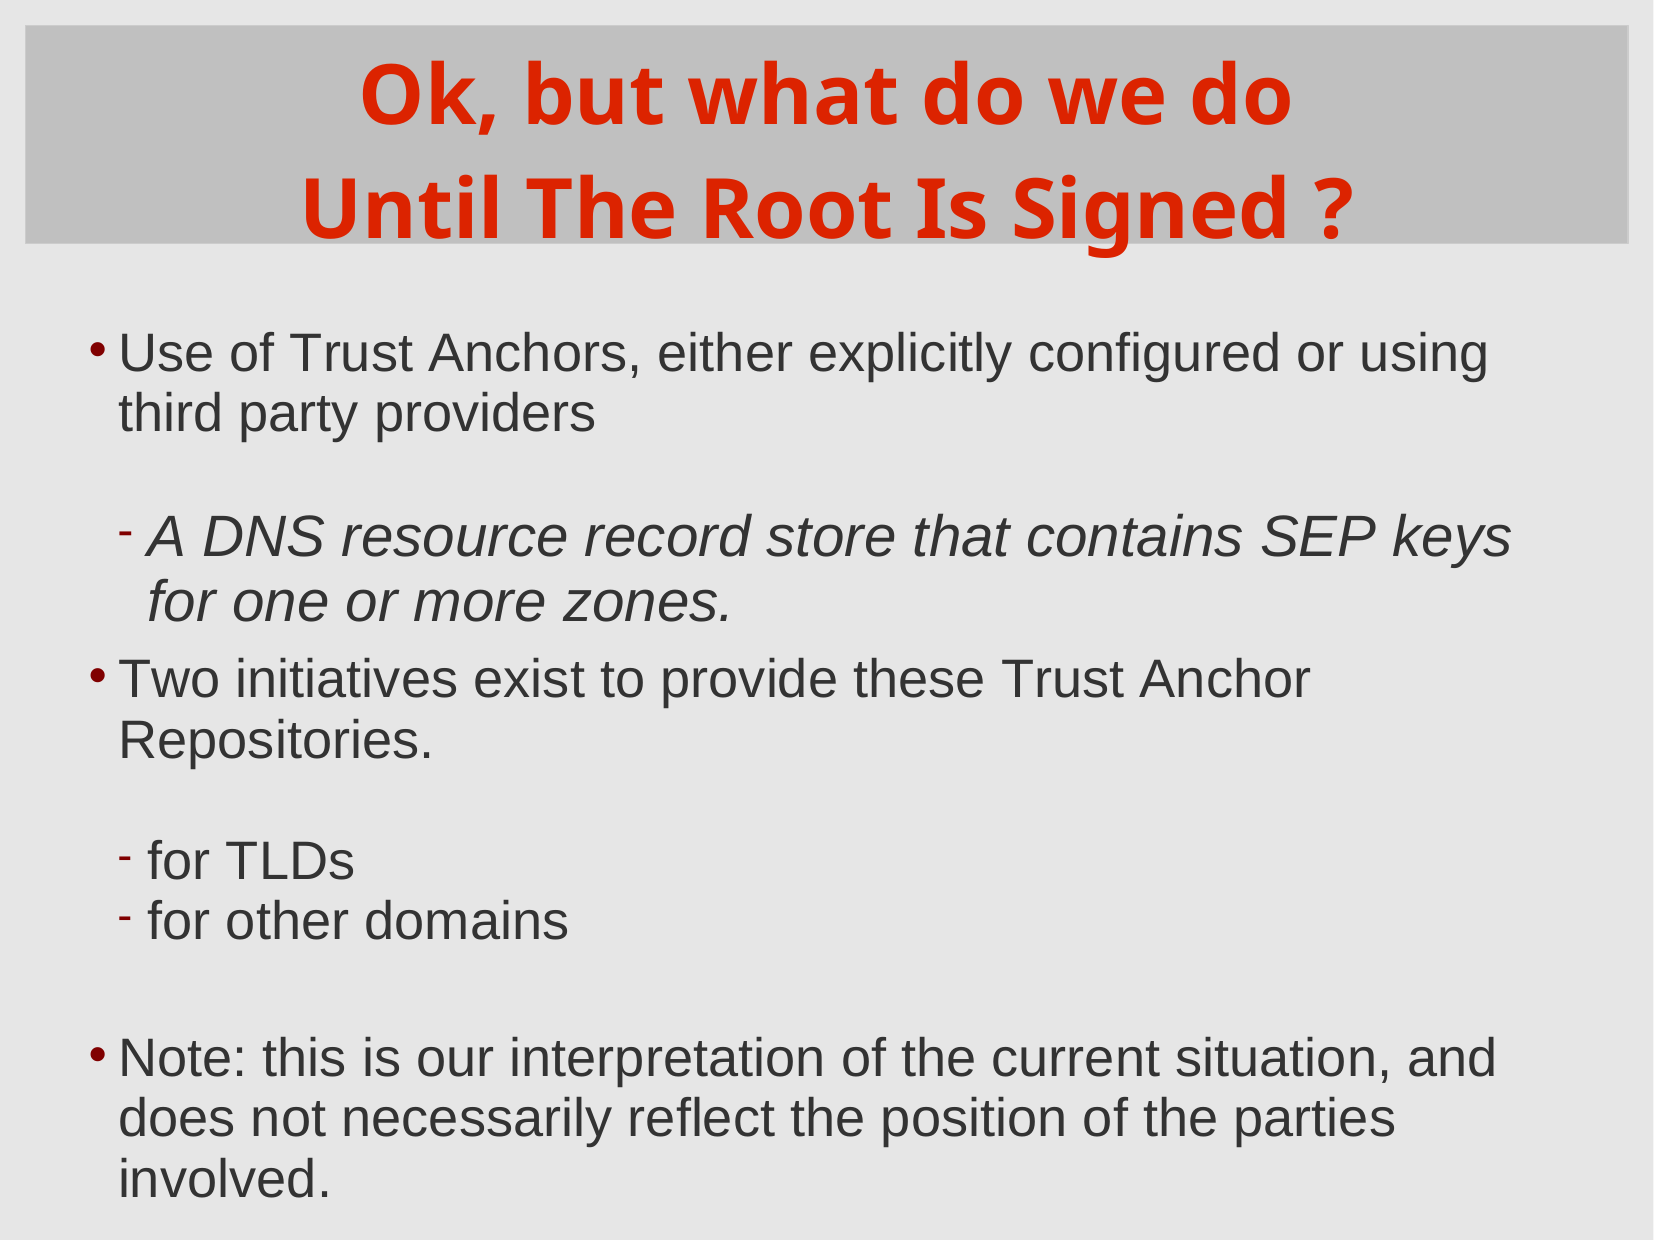

# Ok, but what do we do Until The Root Is Signed ?
Use of Trust Anchors, either explicitly configured or using third party providers
A DNS resource record store that contains SEP keys for one or more zones.
Two initiatives exist to provide these Trust Anchor Repositories.
for TLDs
for other domains
Note: this is our interpretation of the current situation, and does not necessarily reflect the position of the parties involved.